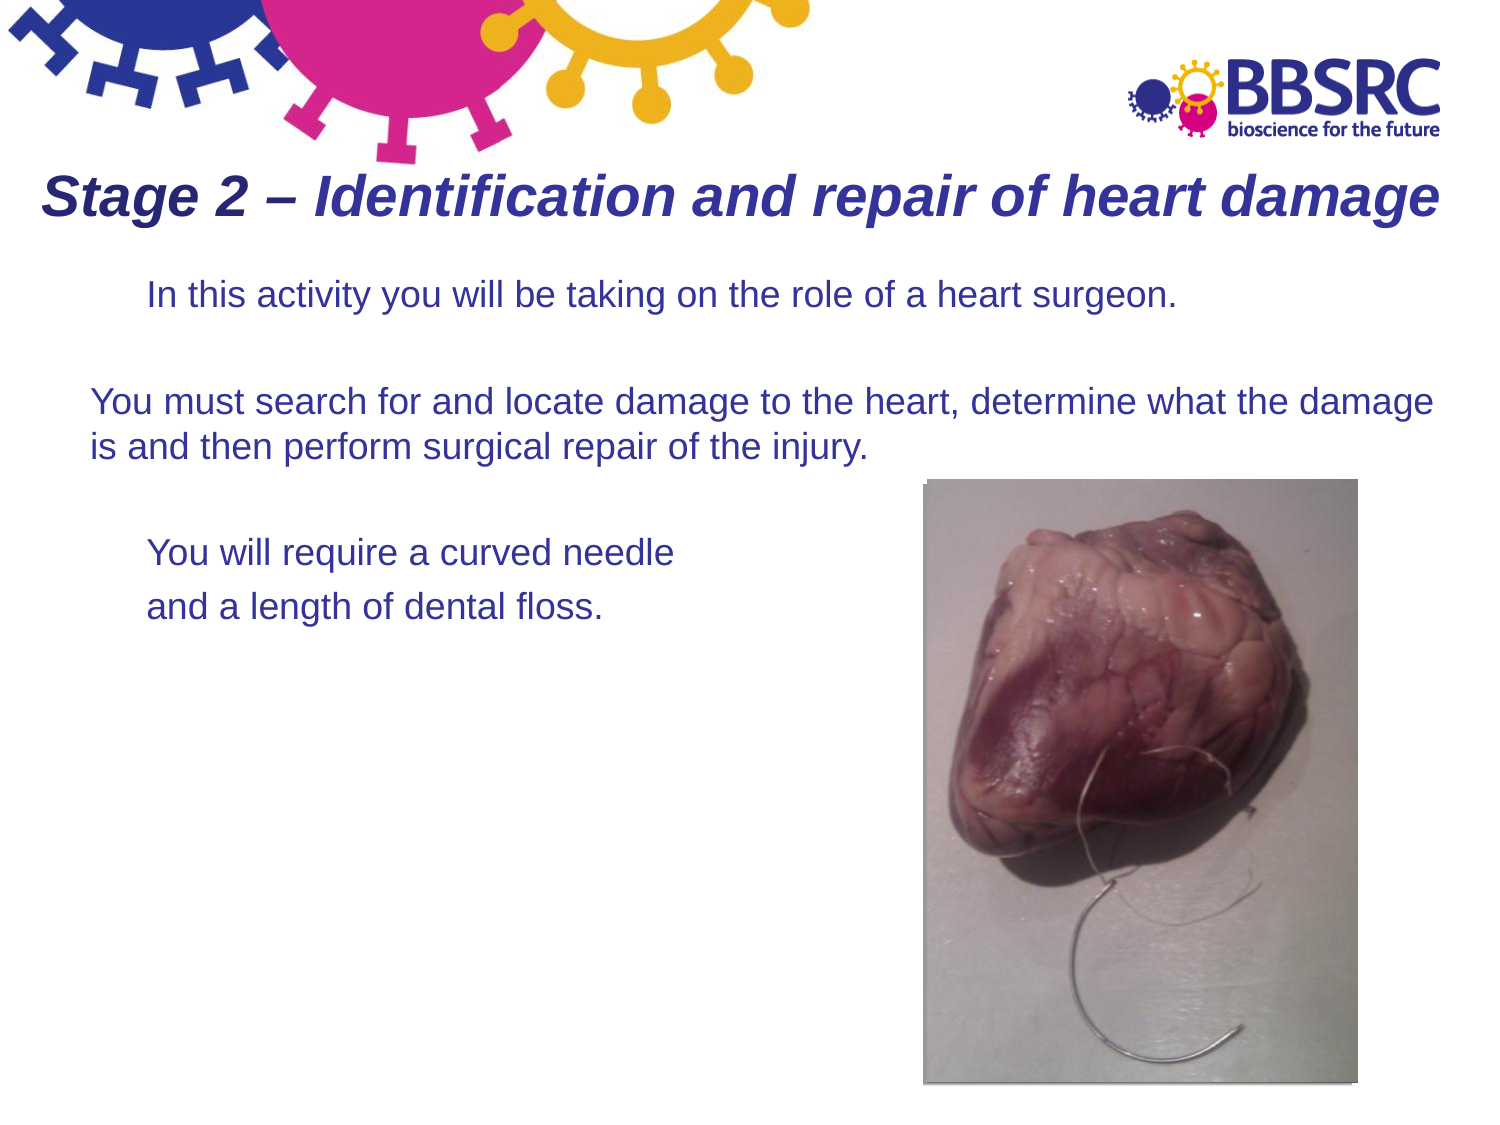

# Stage 2 – Identification and repair of heart damage
In this activity you will be taking on the role of a heart surgeon.
You must search for and locate damage to the heart, determine what the damage is and then perform surgical repair of the injury.
You will require a curved needle
and a length of dental floss.